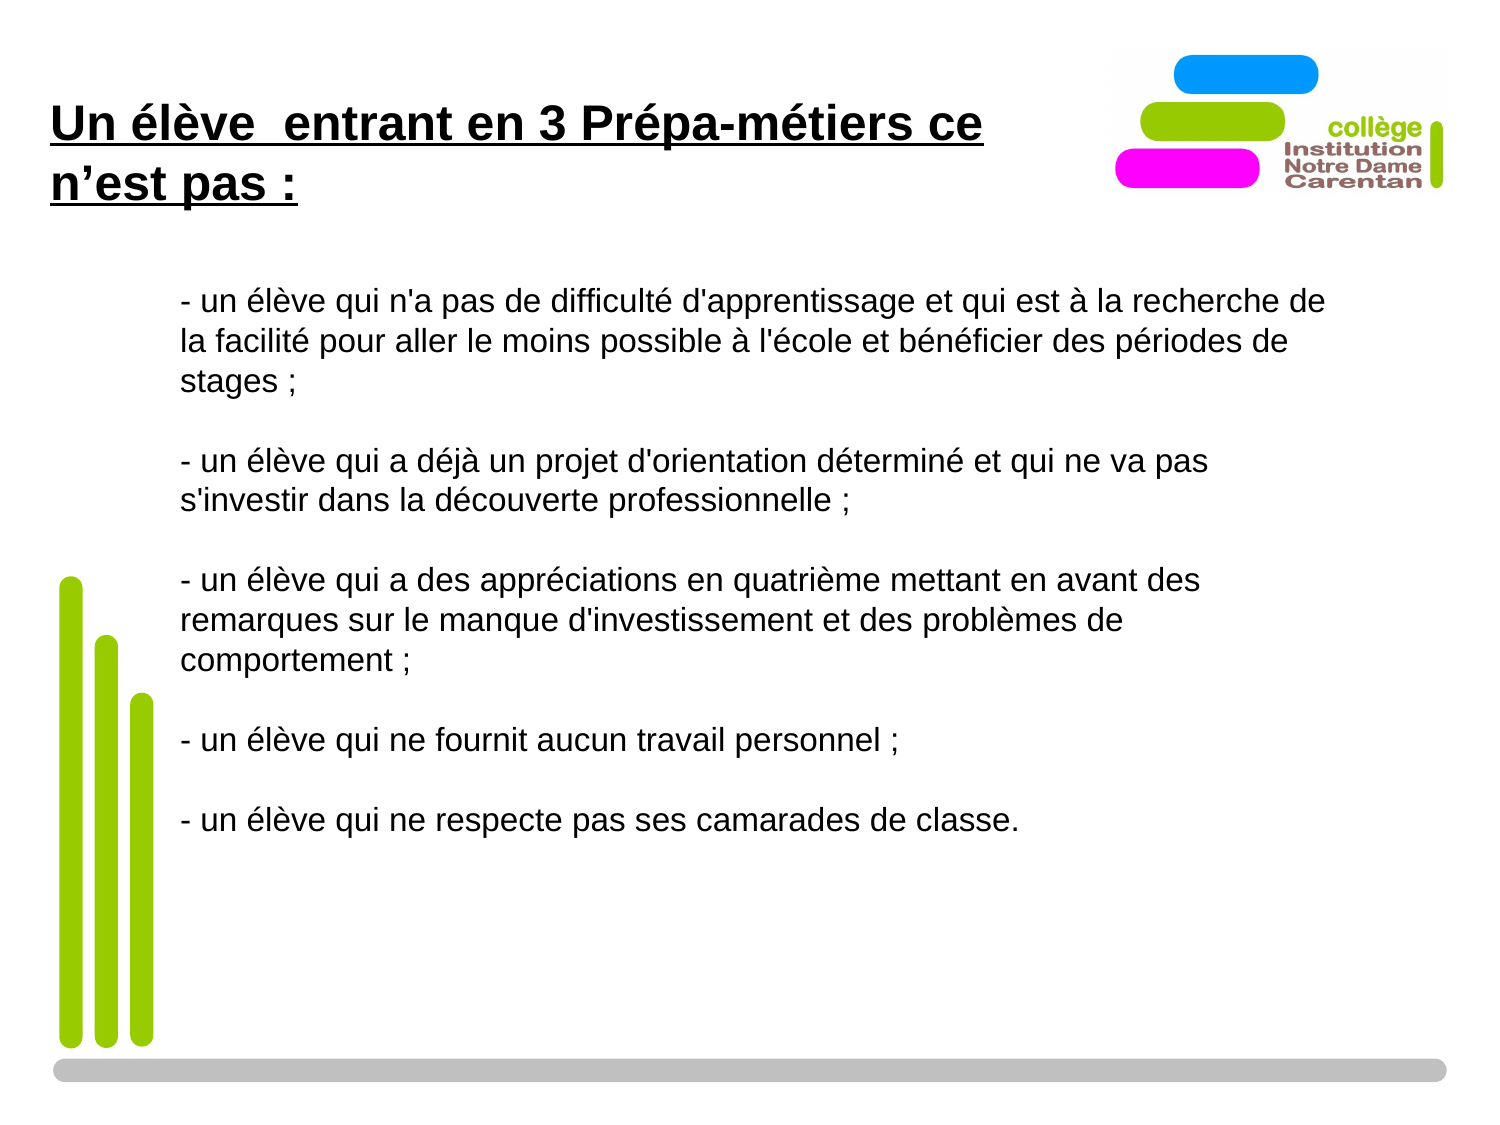

Un élève entrant en 3 Prépa-métiers ce n’est pas :
- un élève qui n'a pas de difficulté d'apprentissage et qui est à la recherche de la facilité pour aller le moins possible à l'école et bénéficier des périodes de stages ;
- un élève qui a déjà un projet d'orientation déterminé et qui ne va pas s'investir dans la découverte professionnelle ;
- un élève qui a des appréciations en quatrième mettant en avant des remarques sur le manque d'investissement et des problèmes de comportement ;
- un élève qui ne fournit aucun travail personnel ;
- un élève qui ne respecte pas ses camarades de classe.